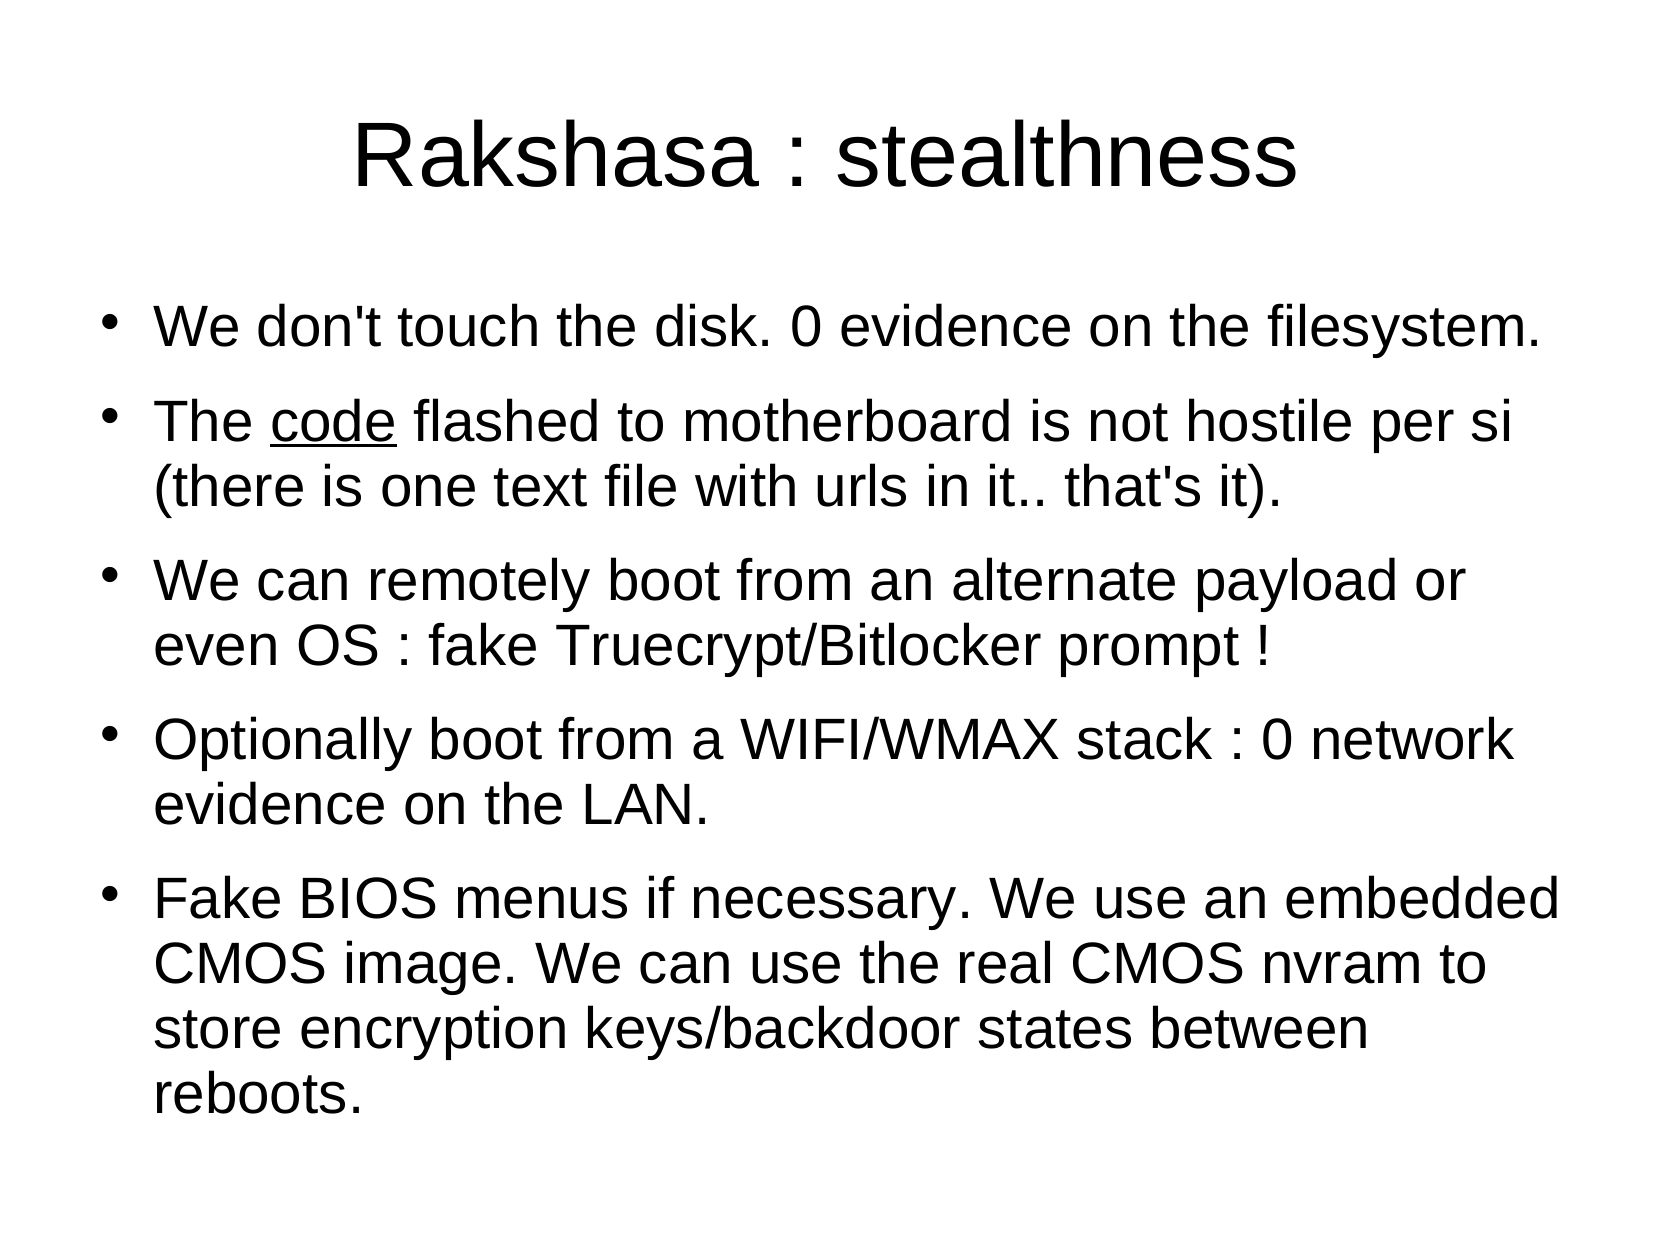

# Rakshasa : stealthness
We don't touch the disk. 0 evidence on the filesystem.
The code flashed to motherboard is not hostile per si (there is one text file with urls in it.. that's it).
We can remotely boot from an alternate payload or even OS : fake Truecrypt/Bitlocker prompt !
Optionally boot from a WIFI/WMAX stack : 0 network evidence on the LAN.
Fake BIOS menus if necessary. We use an embedded CMOS image. We can use the real CMOS nvram to store encryption keys/backdoor states between reboots.